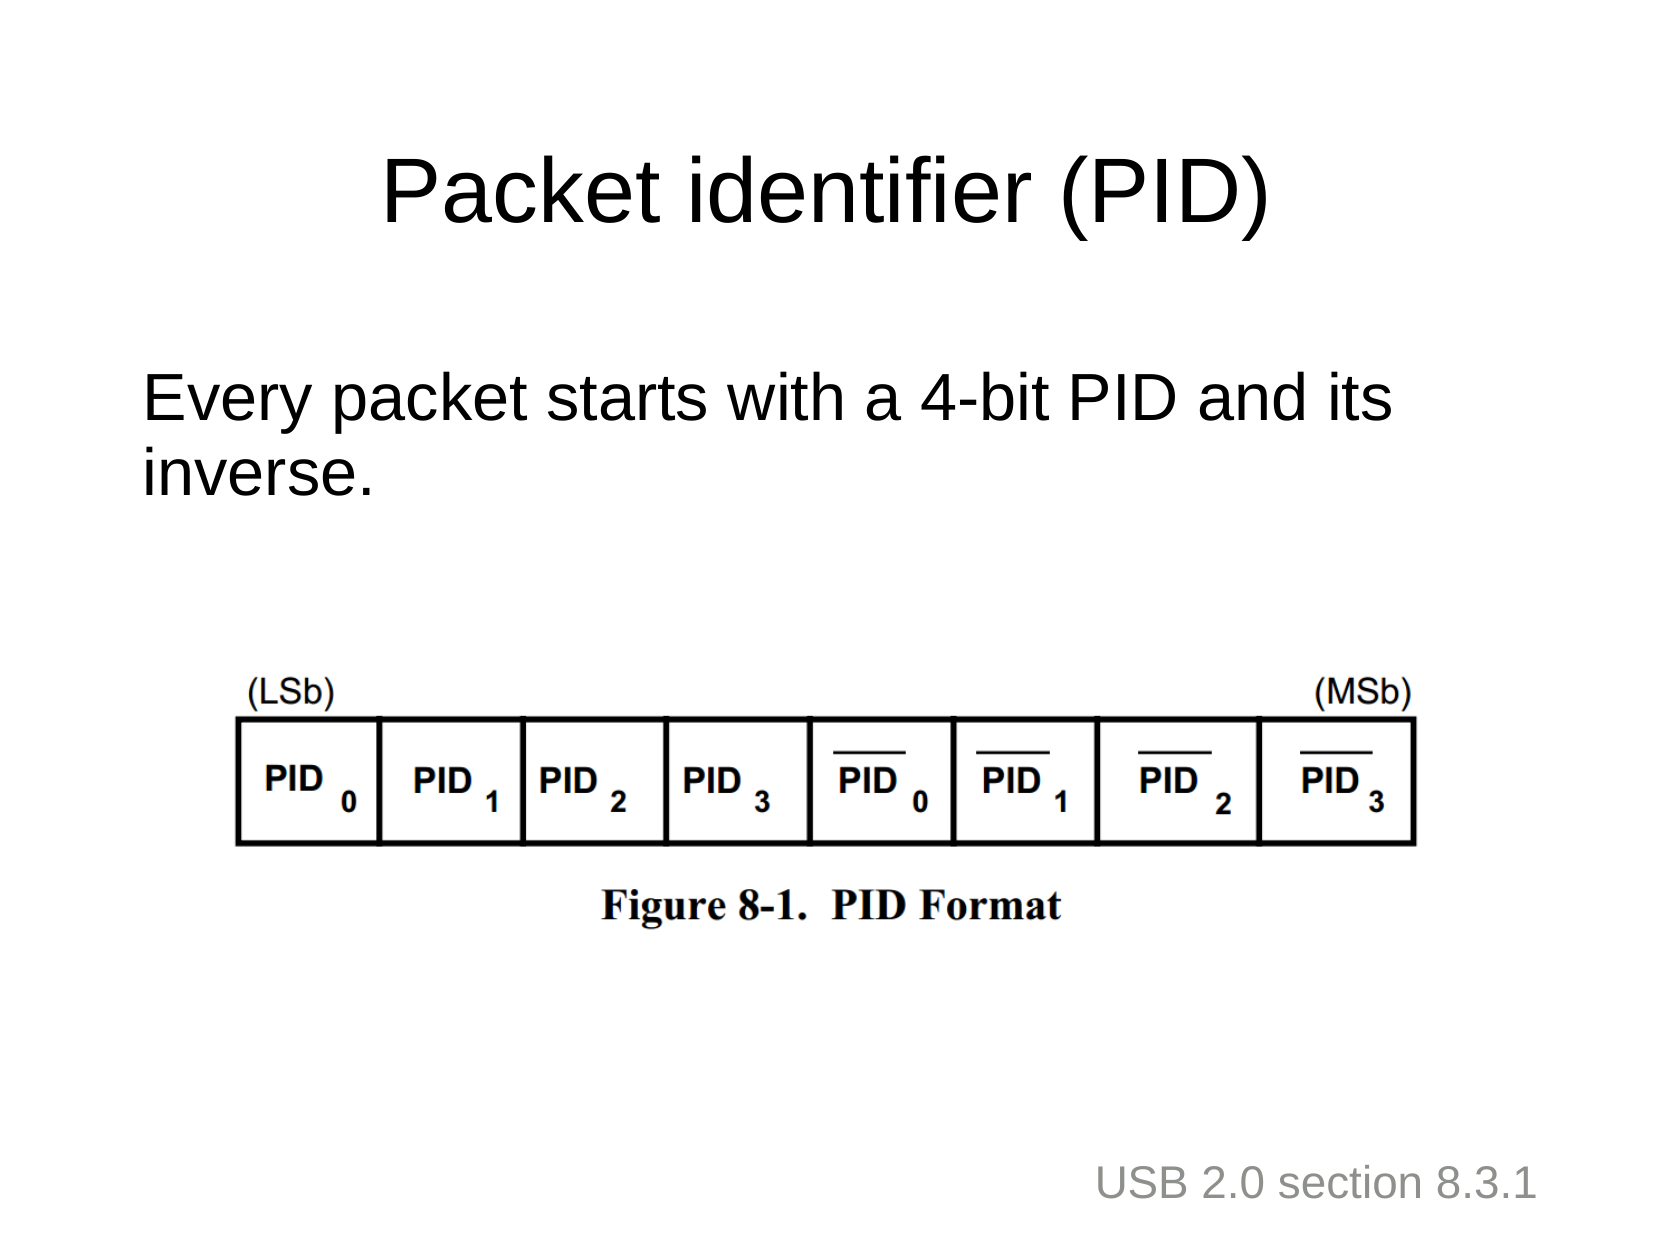

# Packet identifier (PID)
Every packet starts with a 4-bit PID and its inverse.
USB 2.0 section 8.3.1